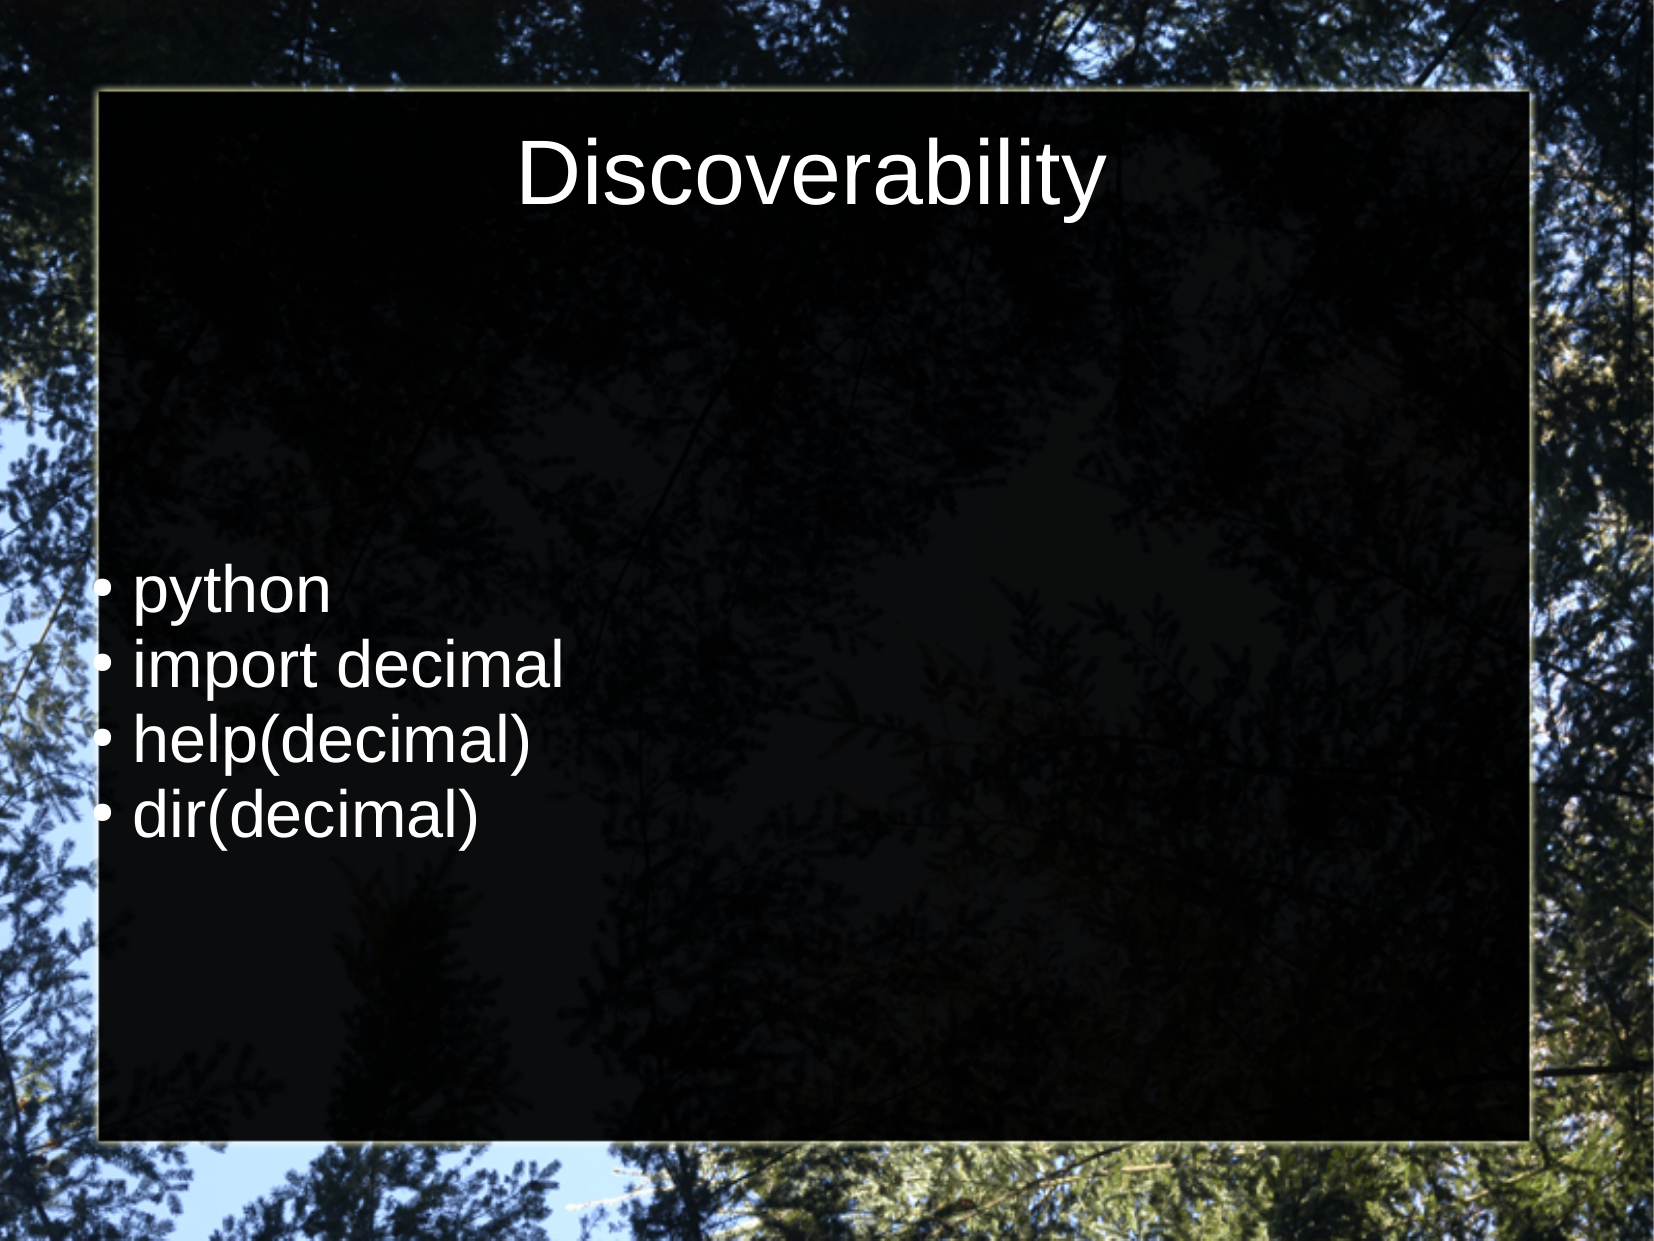

# Discoverability
 python
 import decimal
 help(decimal)
 dir(decimal)